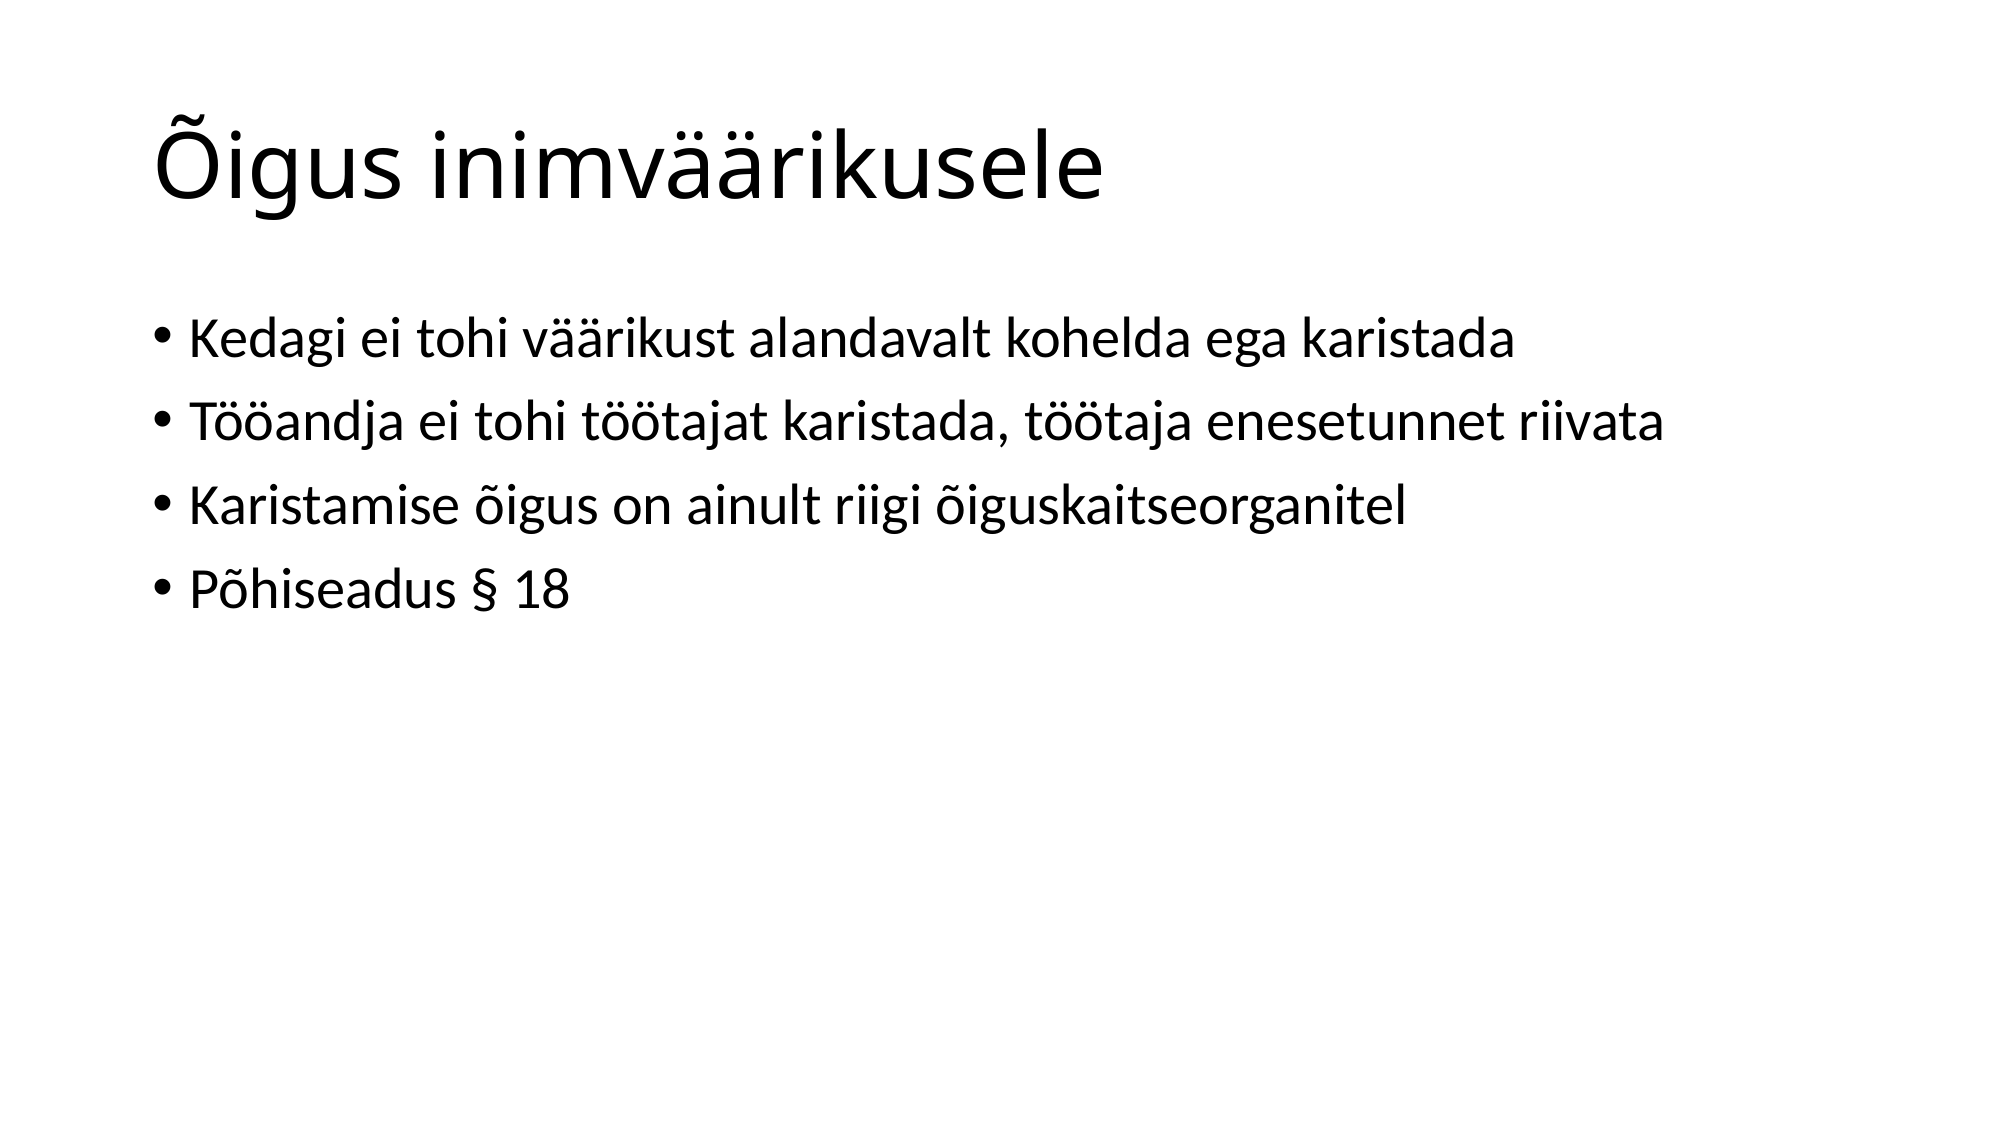

# Õigus inimväärikusele
Kedagi ei tohi väärikust alandavalt kohelda ega karistada
Tööandja ei tohi töötajat karistada, töötaja enesetunnet riivata
Karistamise õigus on ainult riigi õiguskaitseorganitel
Põhiseadus § 18